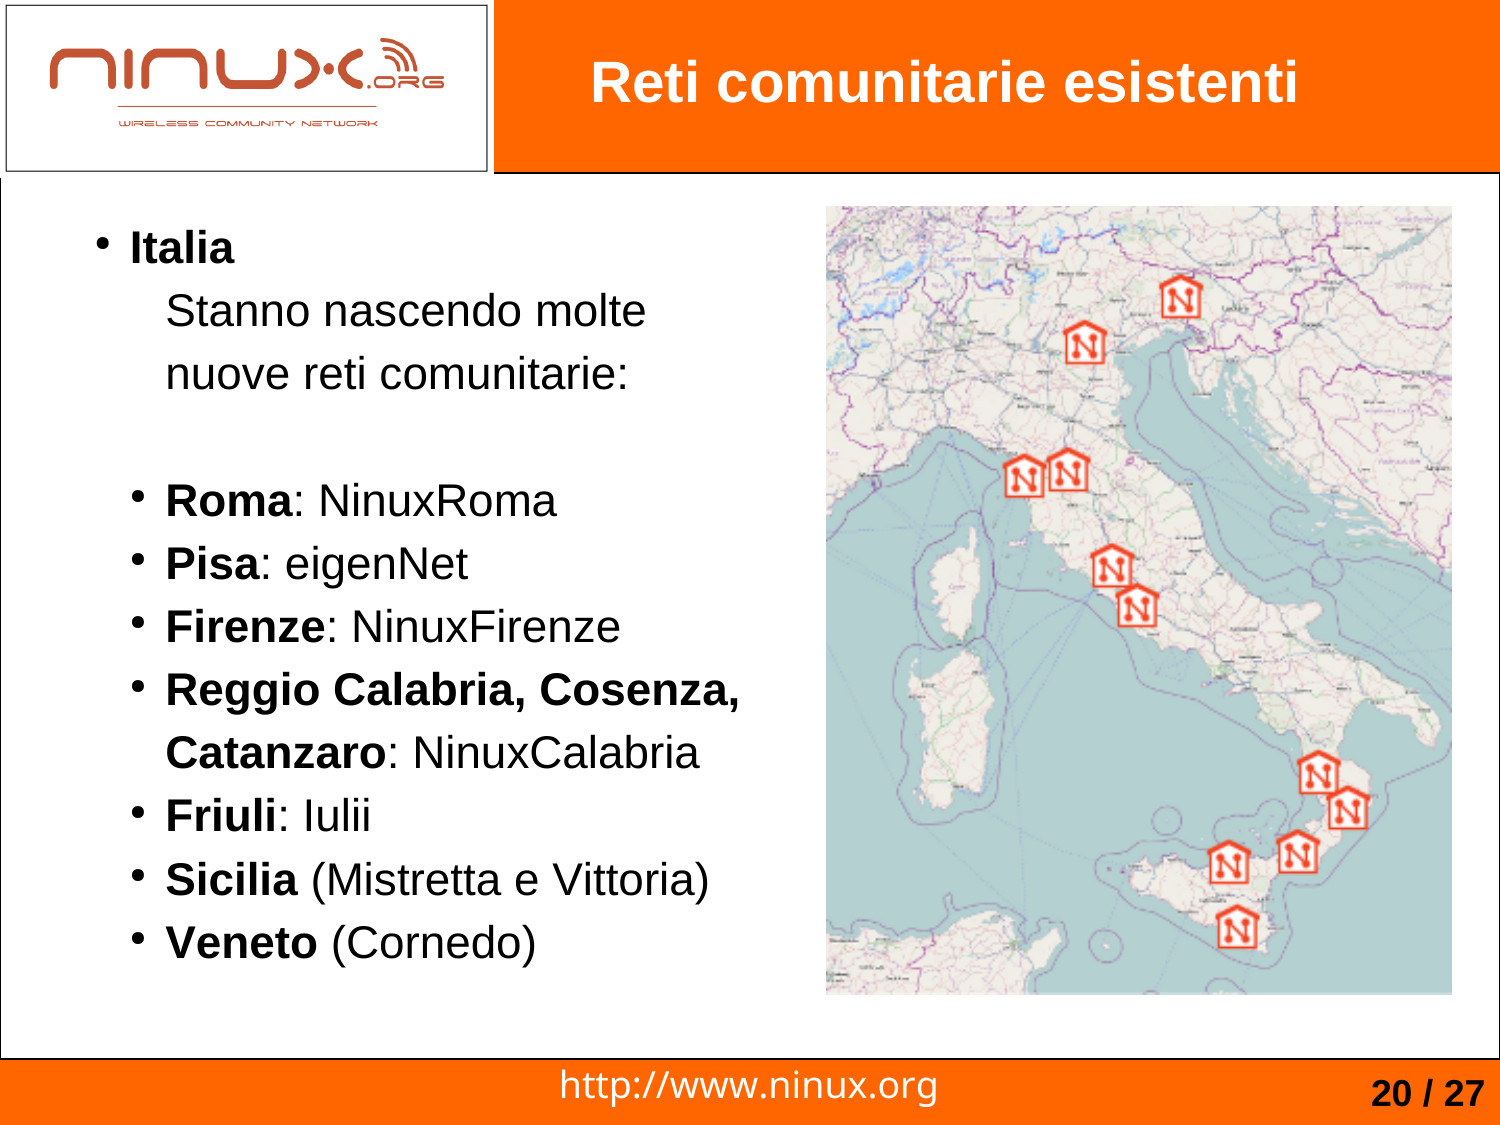

# Reti comunitarie esistenti
Italia
Stanno nascendo molte nuove reti comunitarie:
Roma: NinuxRoma
Pisa: eigenNet
Firenze: NinuxFirenze
Reggio Calabria, Cosenza, Catanzaro: NinuxCalabria
Friuli: Iulii
Sicilia (Mistretta e Vittoria)
Veneto (Cornedo)
http://www.ninux.org